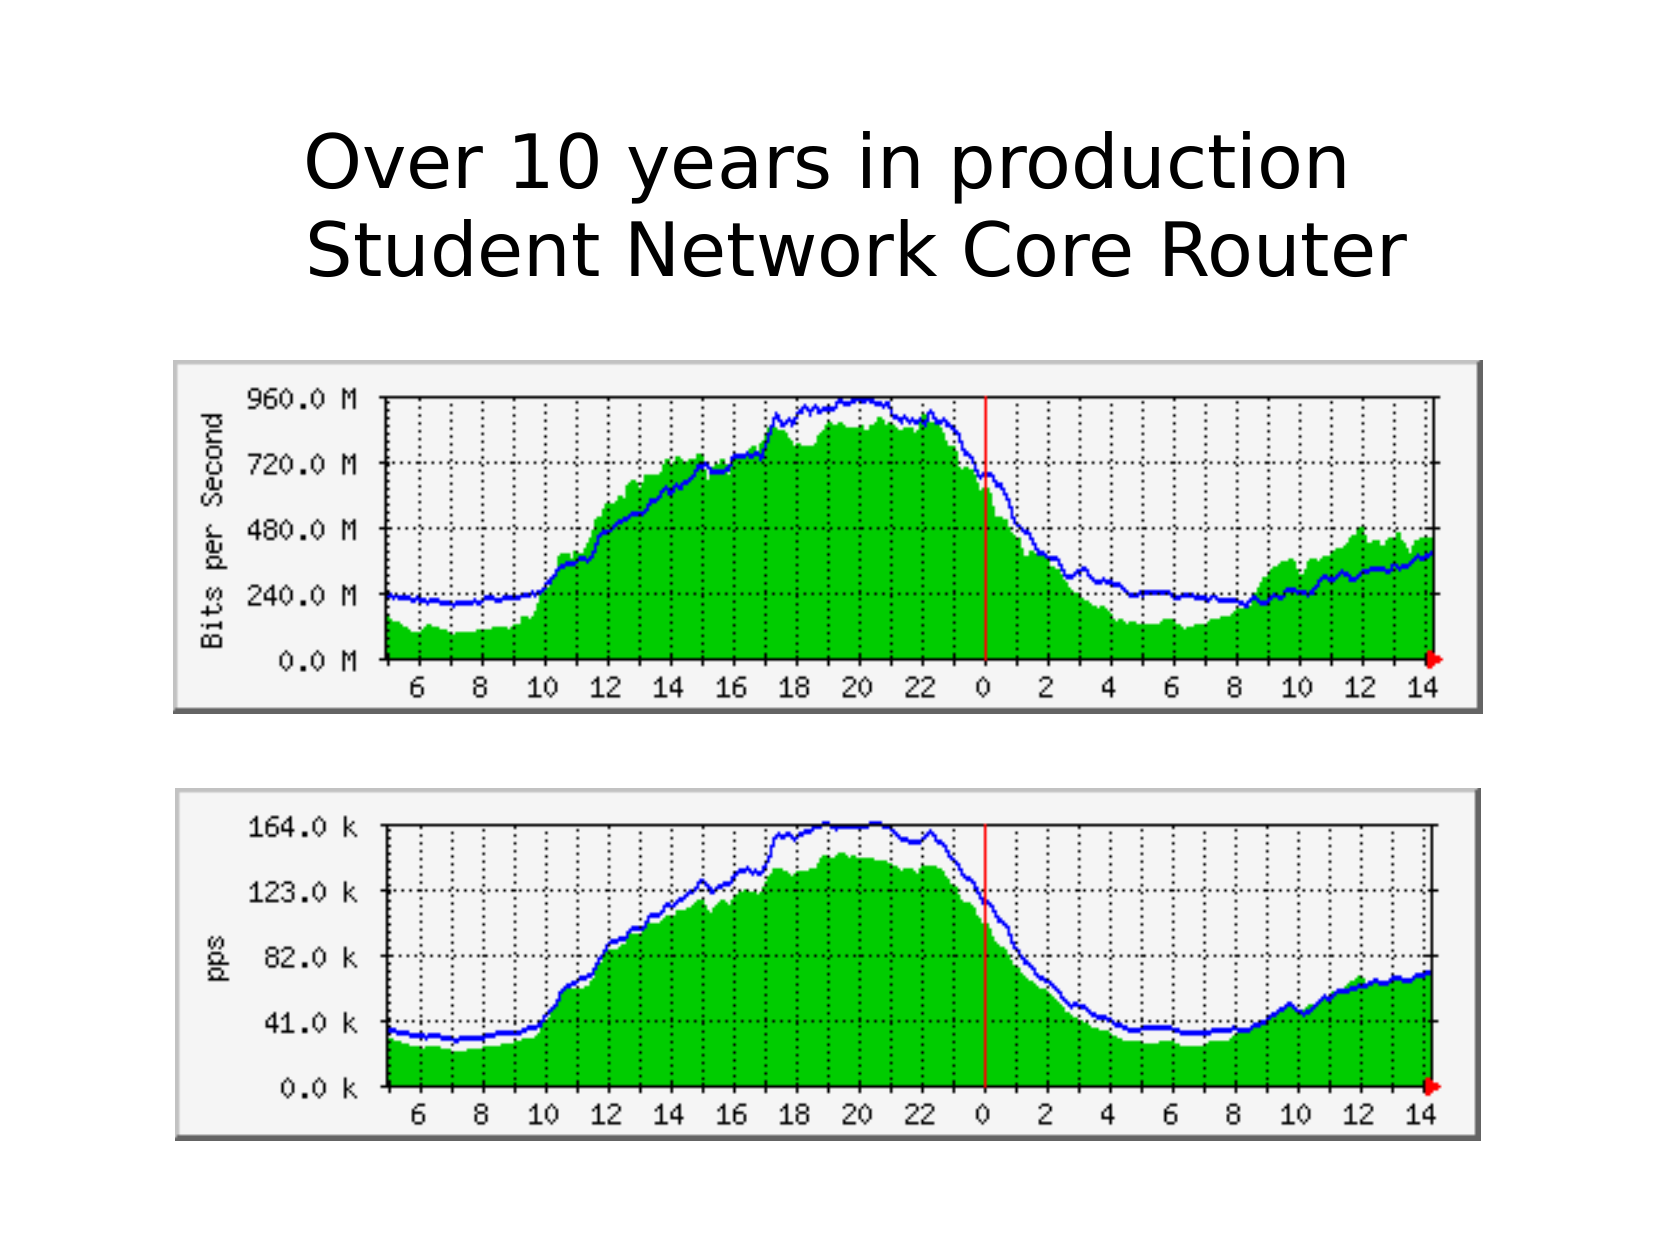

# Over 10 years in production Student Network Core Router